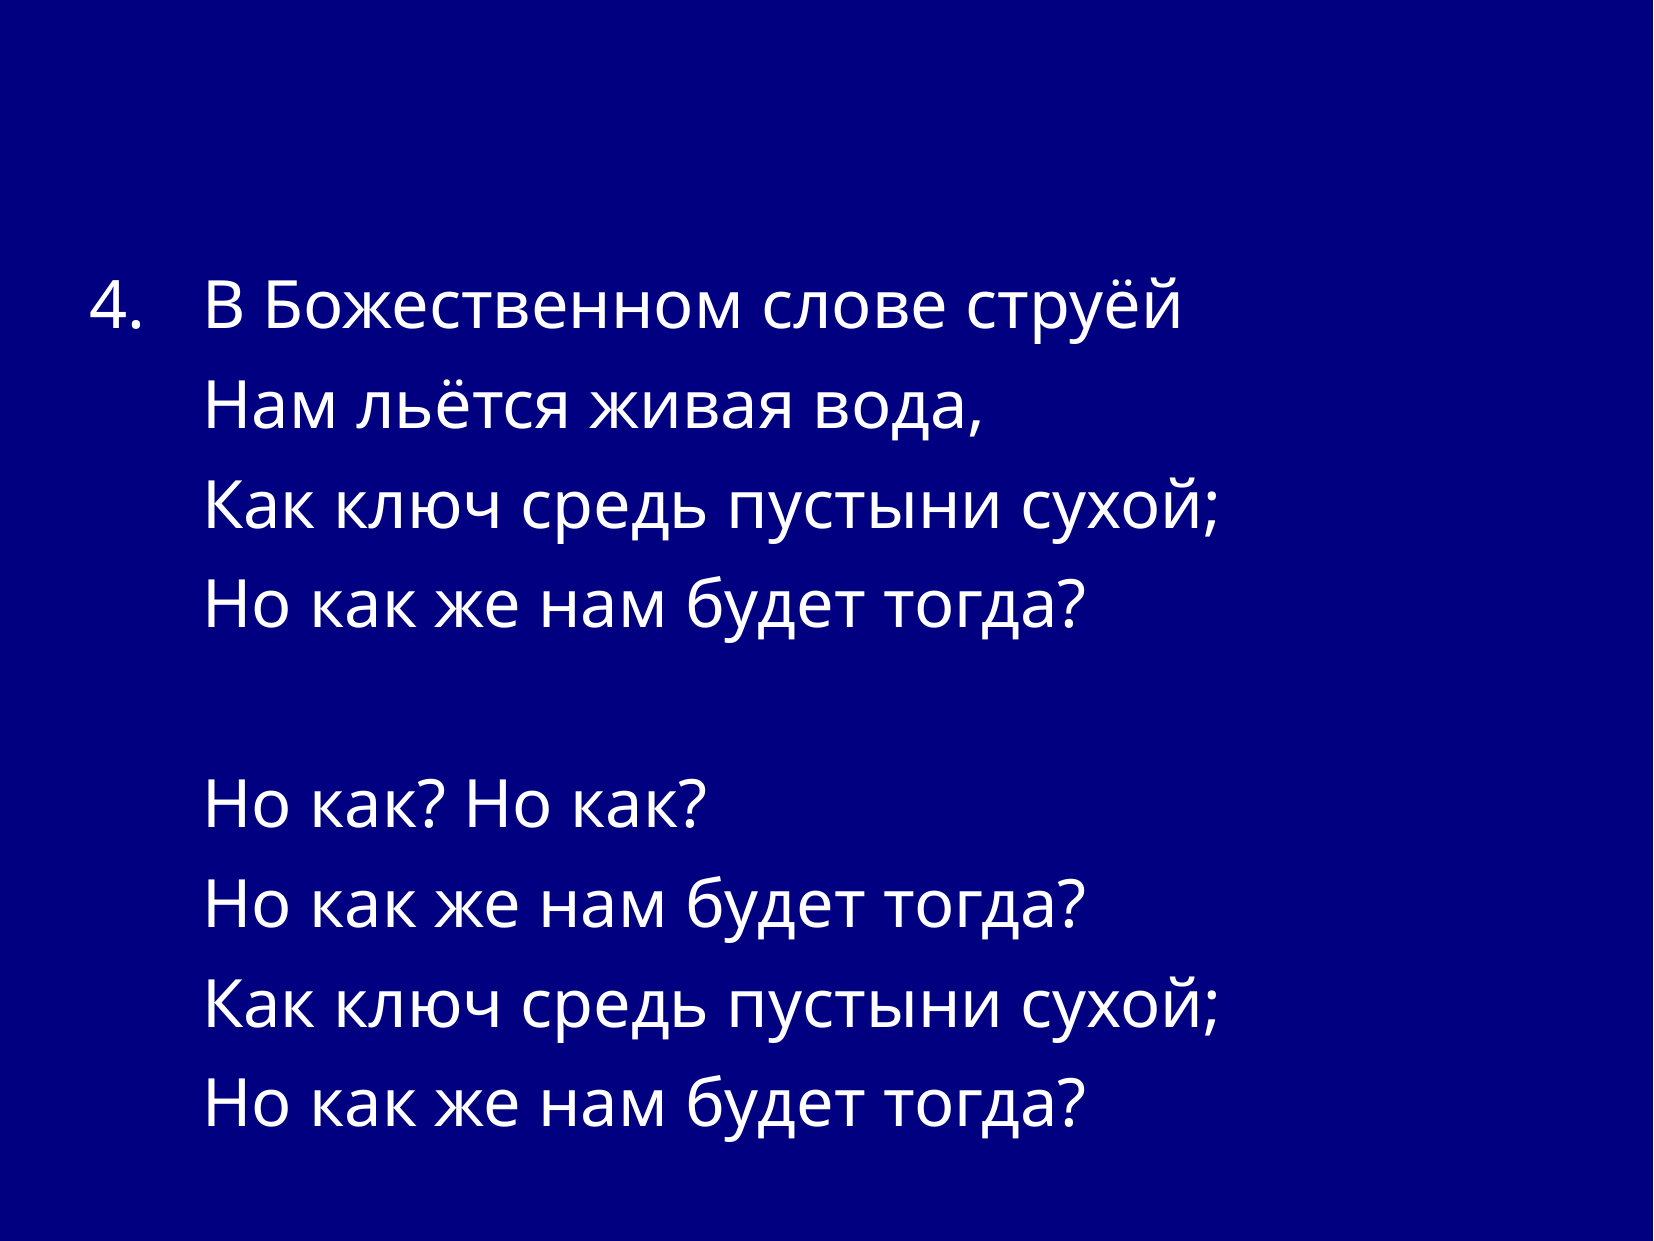

4.	В Божественном слове струёй
	Нам льётся живая вода,
	Как ключ средь пустыни сухой;
	Но как же нам будет тогда?
	Но как? Но как?
	Но как же нам будет тогда?
	Как ключ средь пустыни сухой;
	Но как же нам будет тогда?